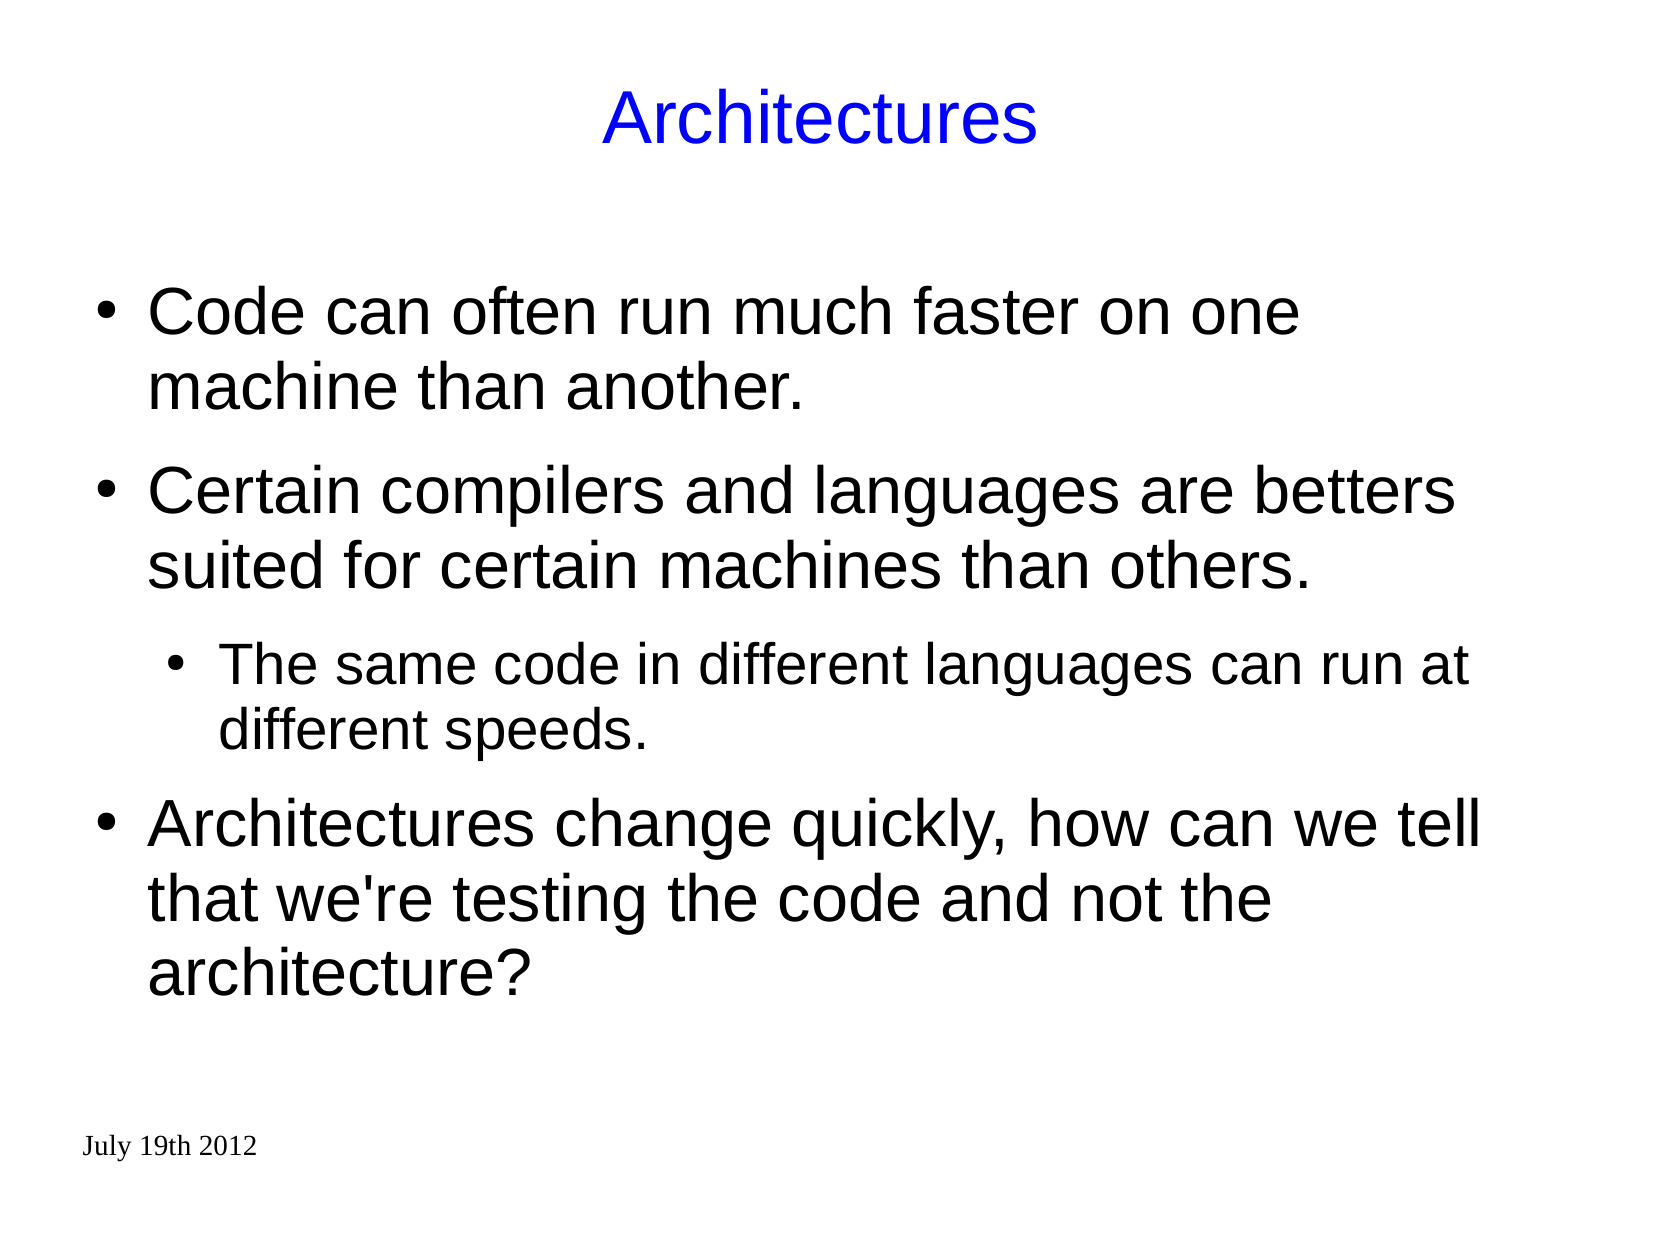

# Architectures
Code can often run much faster on one machine than another.
Certain compilers and languages are betters suited for certain machines than others.
The same code in different languages can run at different speeds.
Architectures change quickly, how can we tell that we're testing the code and not the architecture?
July 19th 2012